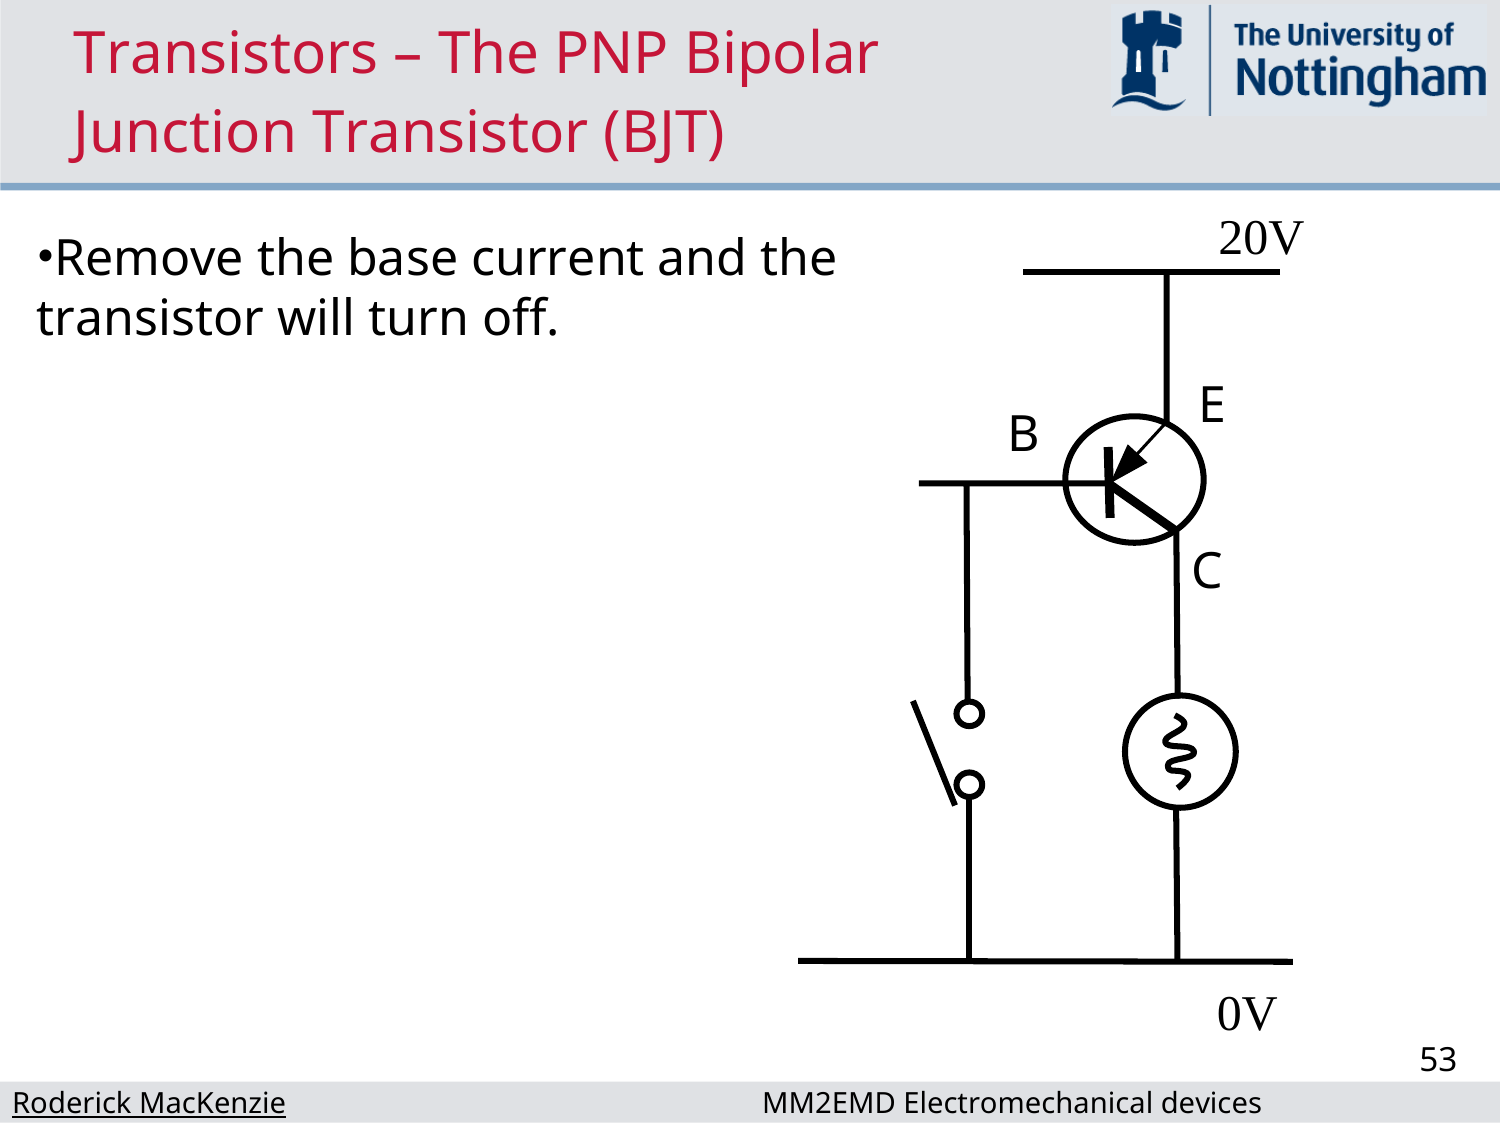

# Transistors – The PNP Bipolar Junction Transistor (BJT)
20V
Remove the base current and the transistor will turn off.
E
B
C
0V